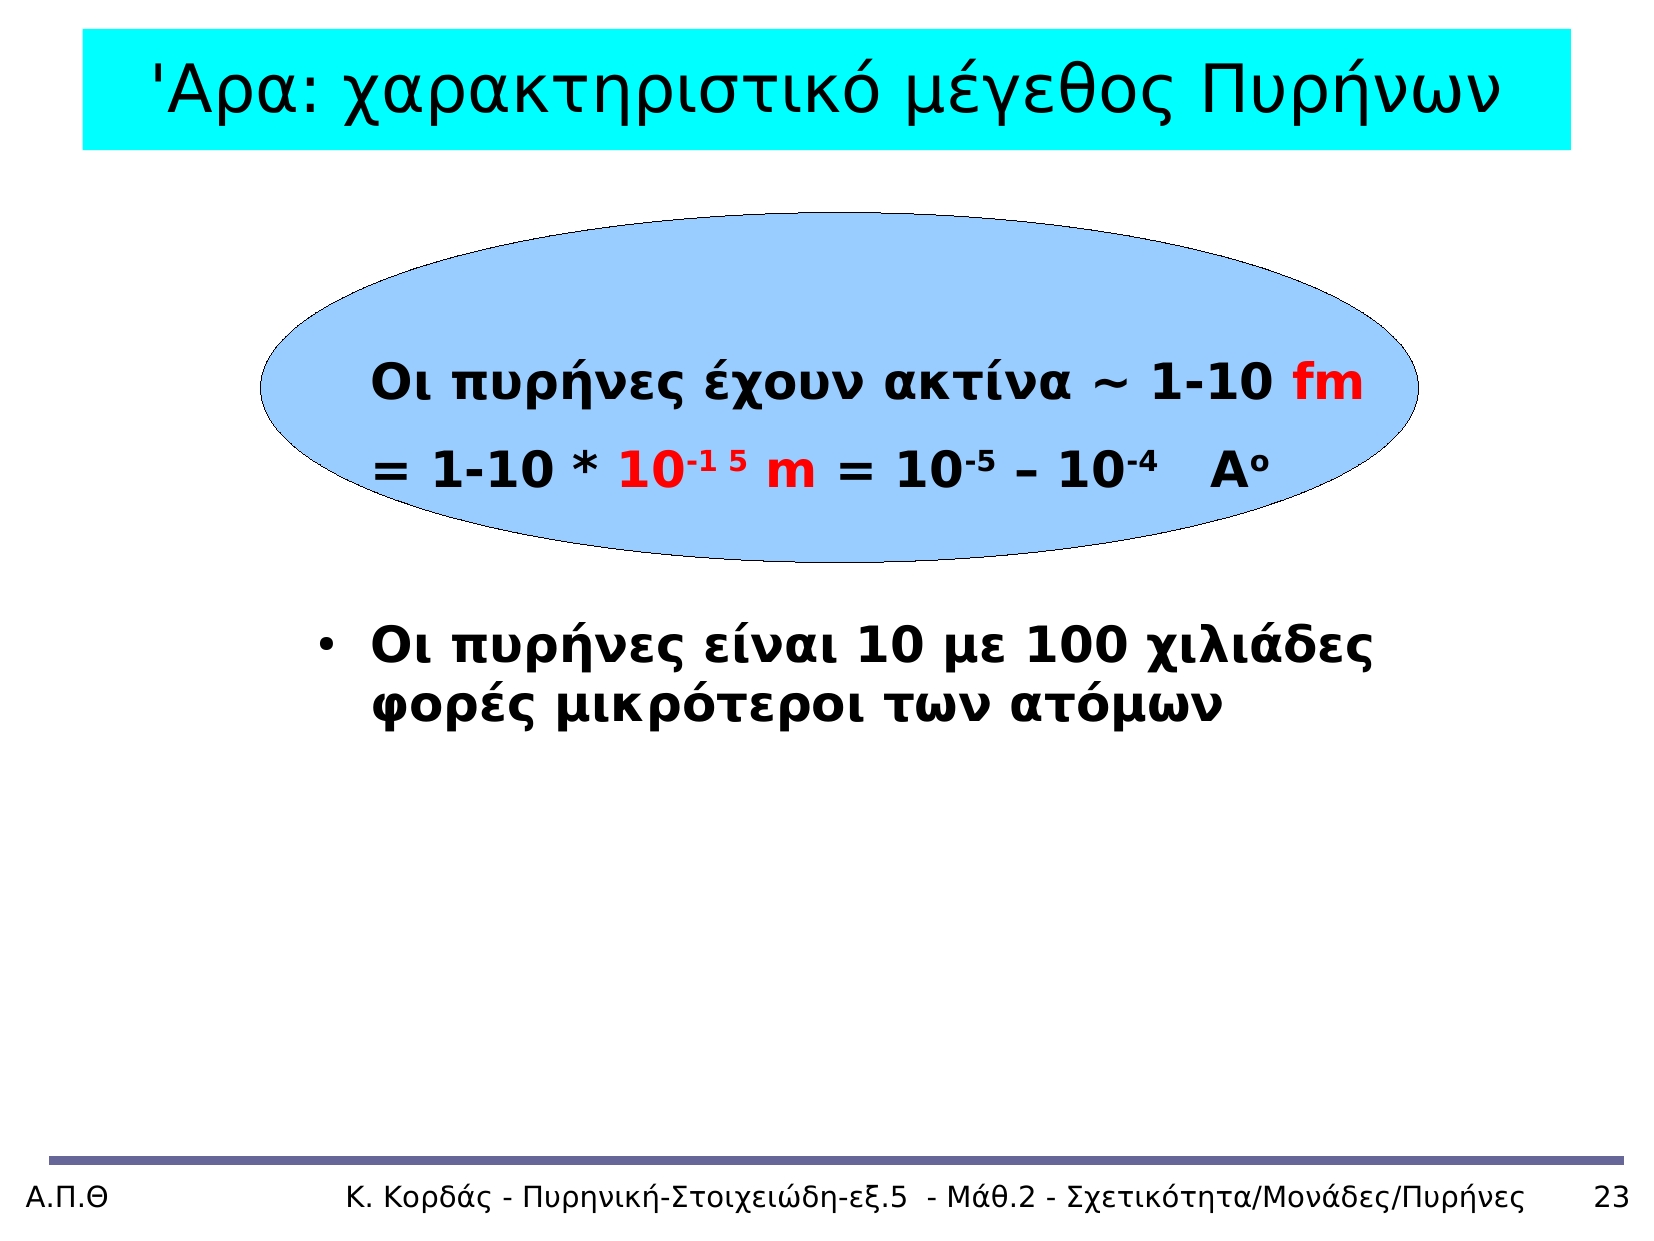

# 'Αρα: χαρακτηριστικό μέγεθος Πυρήνων
Οι πυρήνες έχουν ακτίνα ~ 1-10 fm
= 1-10 * 10-1 5 m = 10-5 – 10-4 Αο
Οι πυρήνες είναι 10 με 100 χιλιάδες φορές μικρότεροι των ατόμων
Α.Π.Θ
Κ. Κορδάς - Πυρηνική-Στοιχειώδη-εξ.5 - Μάθ.2 - Σχετικότητα/Μονάδες/Πυρήνες
23